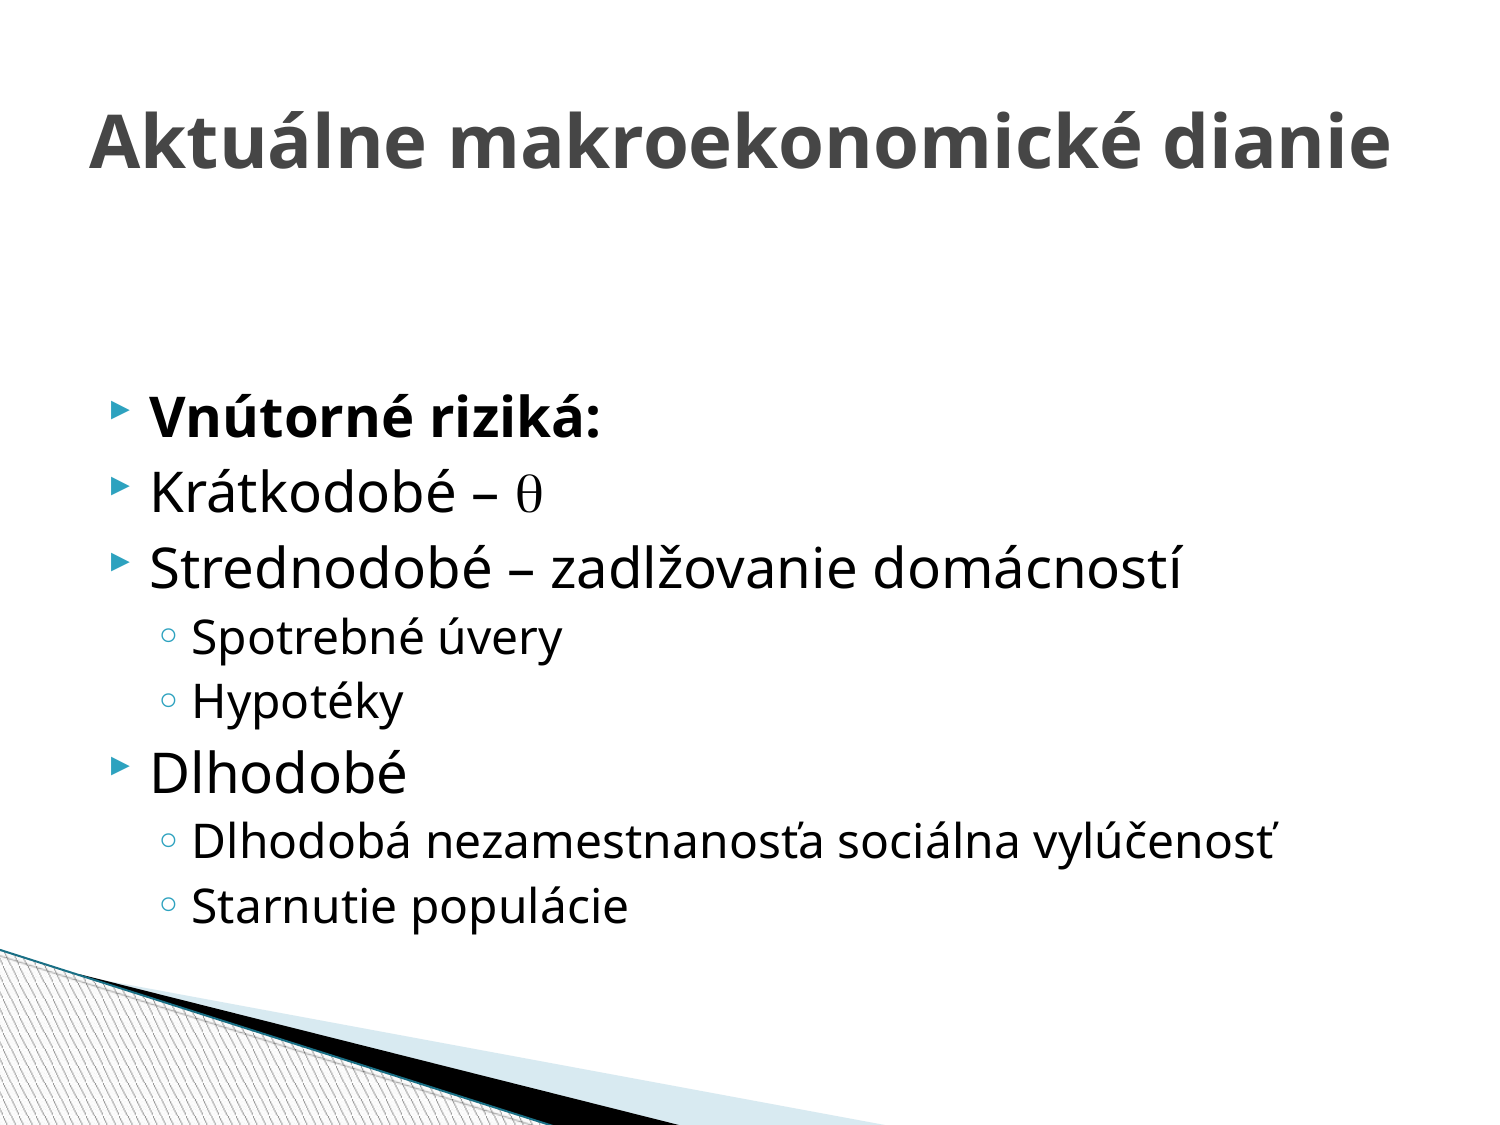

Aktuálne makroekonomické dianie
# Vnútorné riziká:
Krátkodobé – 
Strednodobé – zadlžovanie domácností
Spotrebné úvery
Hypotéky
Dlhodobé
Dlhodobá nezamestnanosťa sociálna vylúčenosť
Starnutie populácie